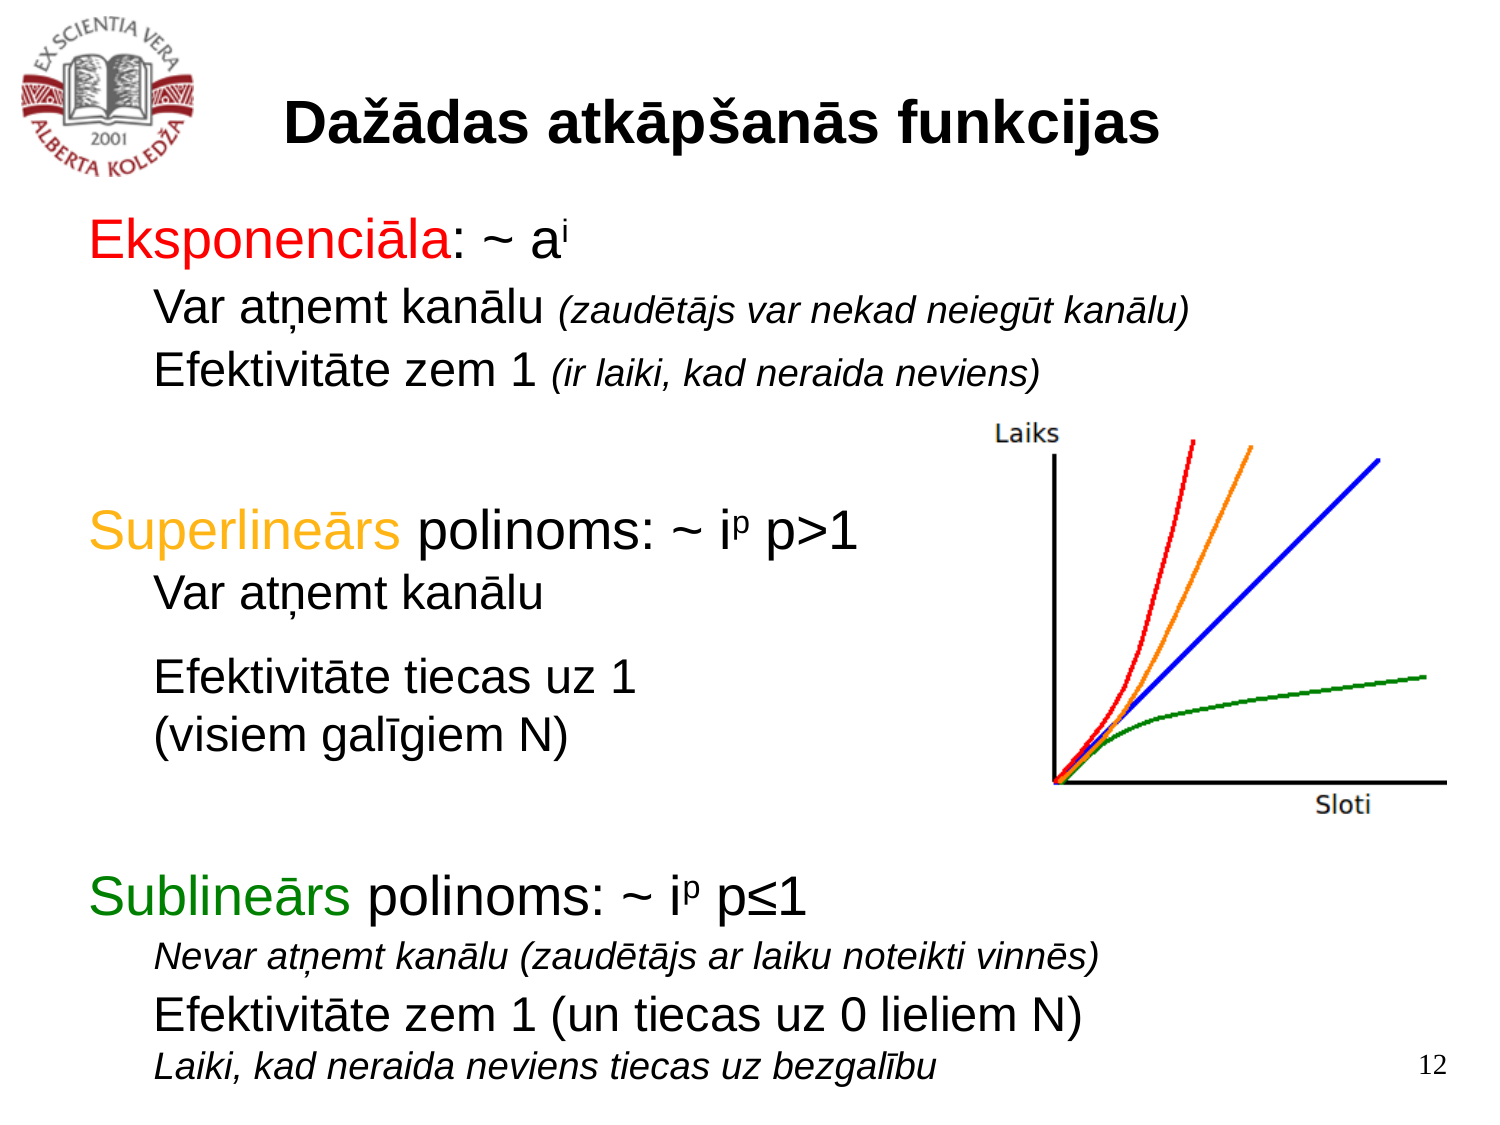

# Dažādas atkāpšanās funkcijas
Eksponenciāla: ~ ai
Var atņemt kanālu (zaudētājs var nekad neiegūt kanālu)
Efektivitāte zem 1 (ir laiki, kad neraida neviens)
Superlineārs polinoms: ~ ip p>1
Var atņemt kanālu
Efektivitāte tiecas uz 1
(visiem galīgiem N)
Sublineārs polinoms: ~ ip p≤1
Nevar atņemt kanālu (zaudētājs ar laiku noteikti vinnēs)
Efektivitāte zem 1 (un tiecas uz 0 lieliem N)
Laiki, kad neraida neviens tiecas uz bezgalību
12